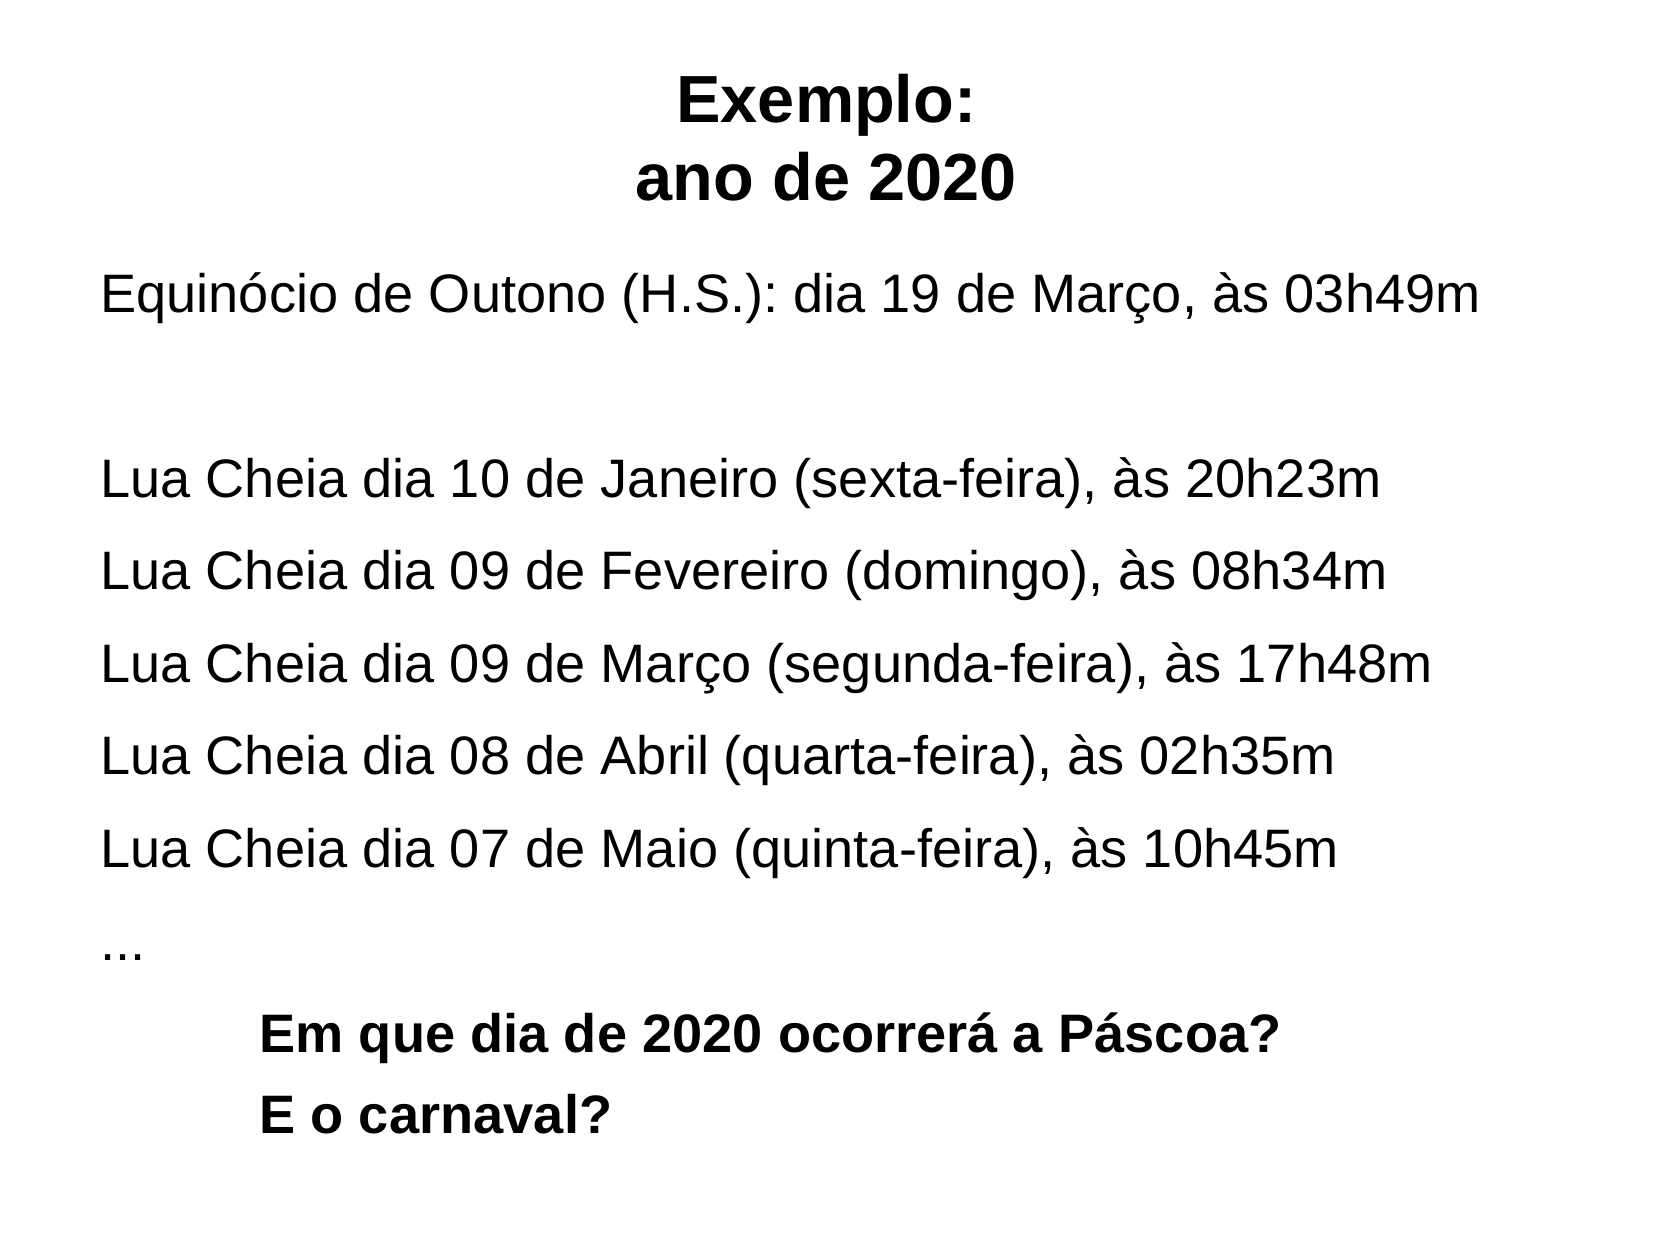

# Exemplo: ano de 2020
Equinócio de Outono (H.S.): dia 19 de Março, às 03h49m
Lua Cheia dia 10 de Janeiro (sexta-feira), às 20h23m
Lua Cheia dia 09 de Fevereiro (domingo), às 08h34m
Lua Cheia dia 09 de Março (segunda-feira), às 17h48m
Lua Cheia dia 08 de Abril (quarta-feira), às 02h35m
Lua Cheia dia 07 de Maio (quinta-feira), às 10h45m
...
Em que dia de 2020 ocorrerá a Páscoa?
E o carnaval?